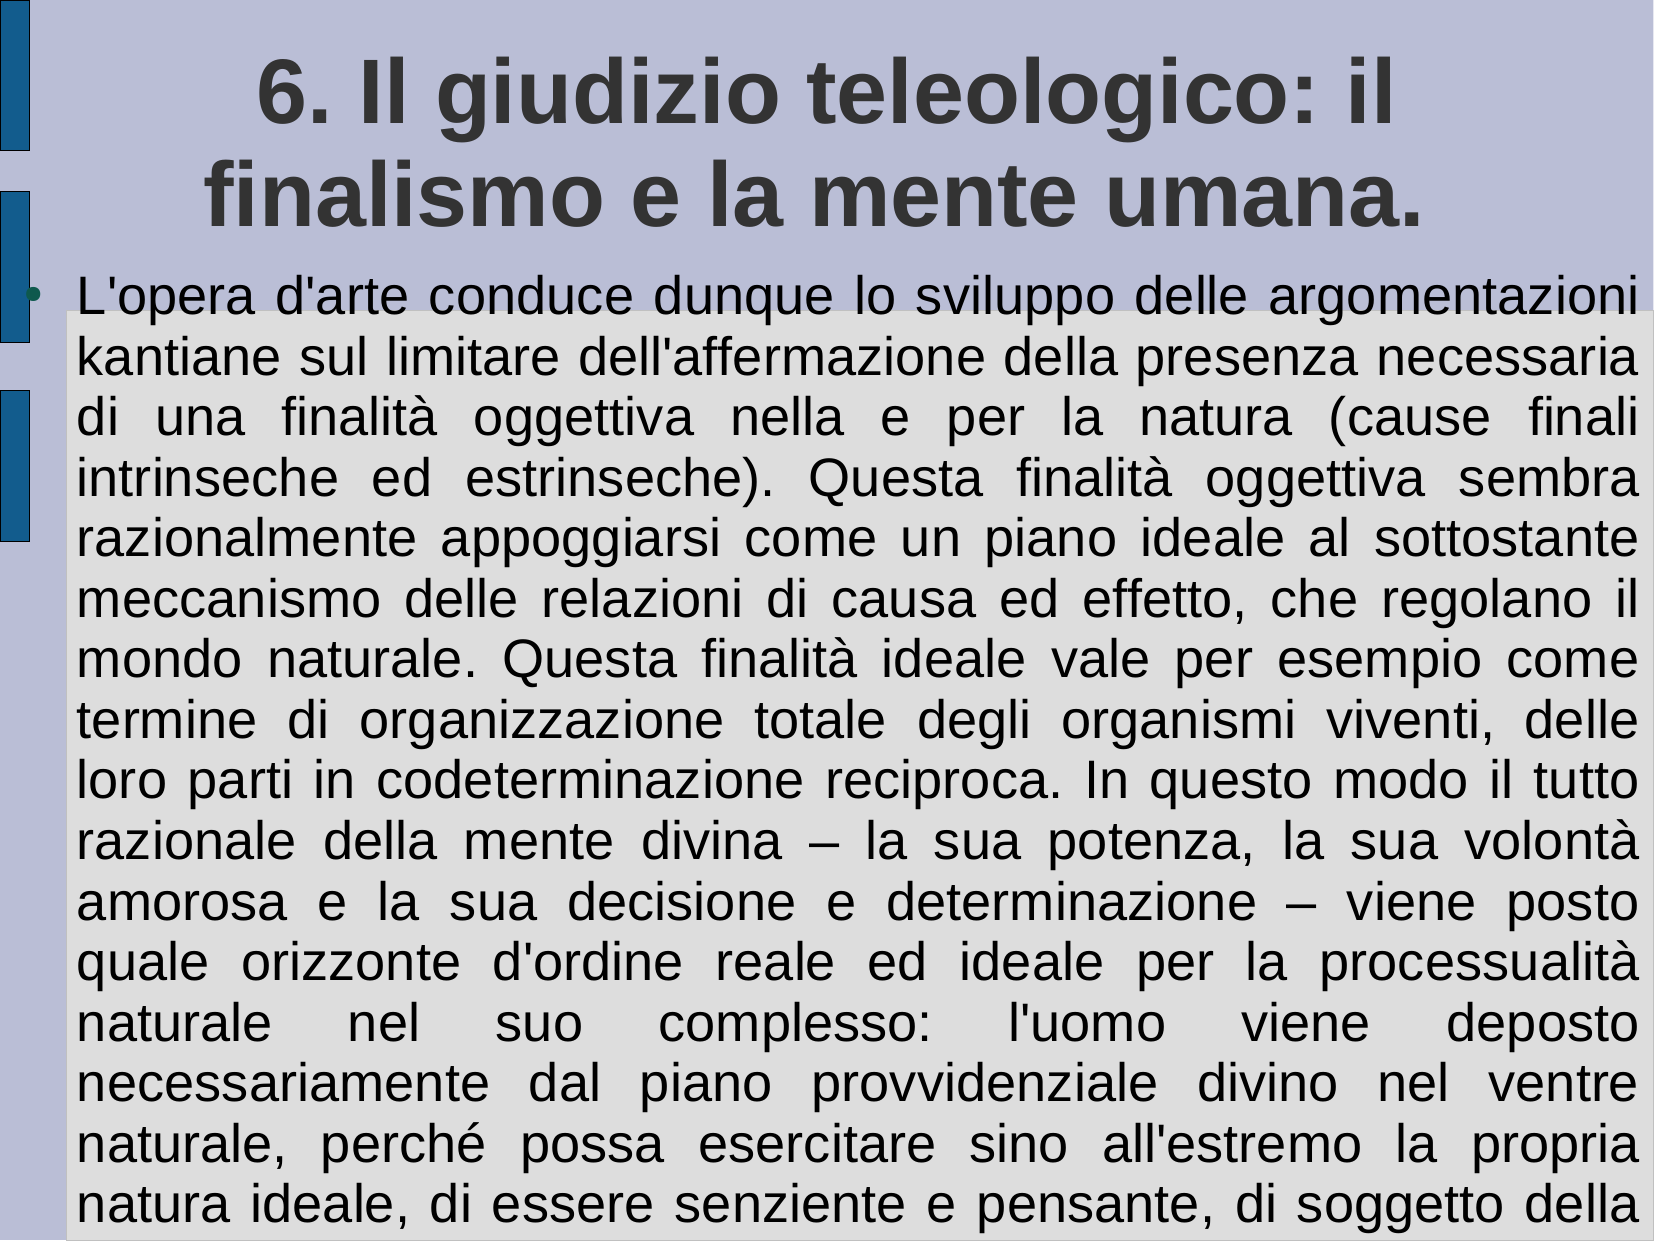

# 6. Il giudizio teleologico: il finalismo e la mente umana.
L'opera d'arte conduce dunque lo sviluppo delle argomentazioni kantiane sul limitare dell'affermazione della presenza necessaria di una finalità oggettiva nella e per la natura (cause finali intrinseche ed estrinseche). Questa finalità oggettiva sembra razionalmente appoggiarsi come un piano ideale al sottostante meccanismo delle relazioni di causa ed effetto, che regolano il mondo naturale. Questa finalità ideale vale per esempio come termine di organizzazione totale degli organismi viventi, delle loro parti in codeterminazione reciproca. In questo modo il tutto razionale della mente divina – la sua potenza, la sua volontà amorosa e la sua decisione e determinazione – viene posto quale orizzonte d'ordine reale ed ideale per la processualità naturale nel suo complesso: l'uomo viene deposto necessariamente dal piano provvidenziale divino nel ventre naturale, perché possa esercitare sino all'estremo la propria natura ideale, di essere senziente e pensante, di soggetto della libertà.